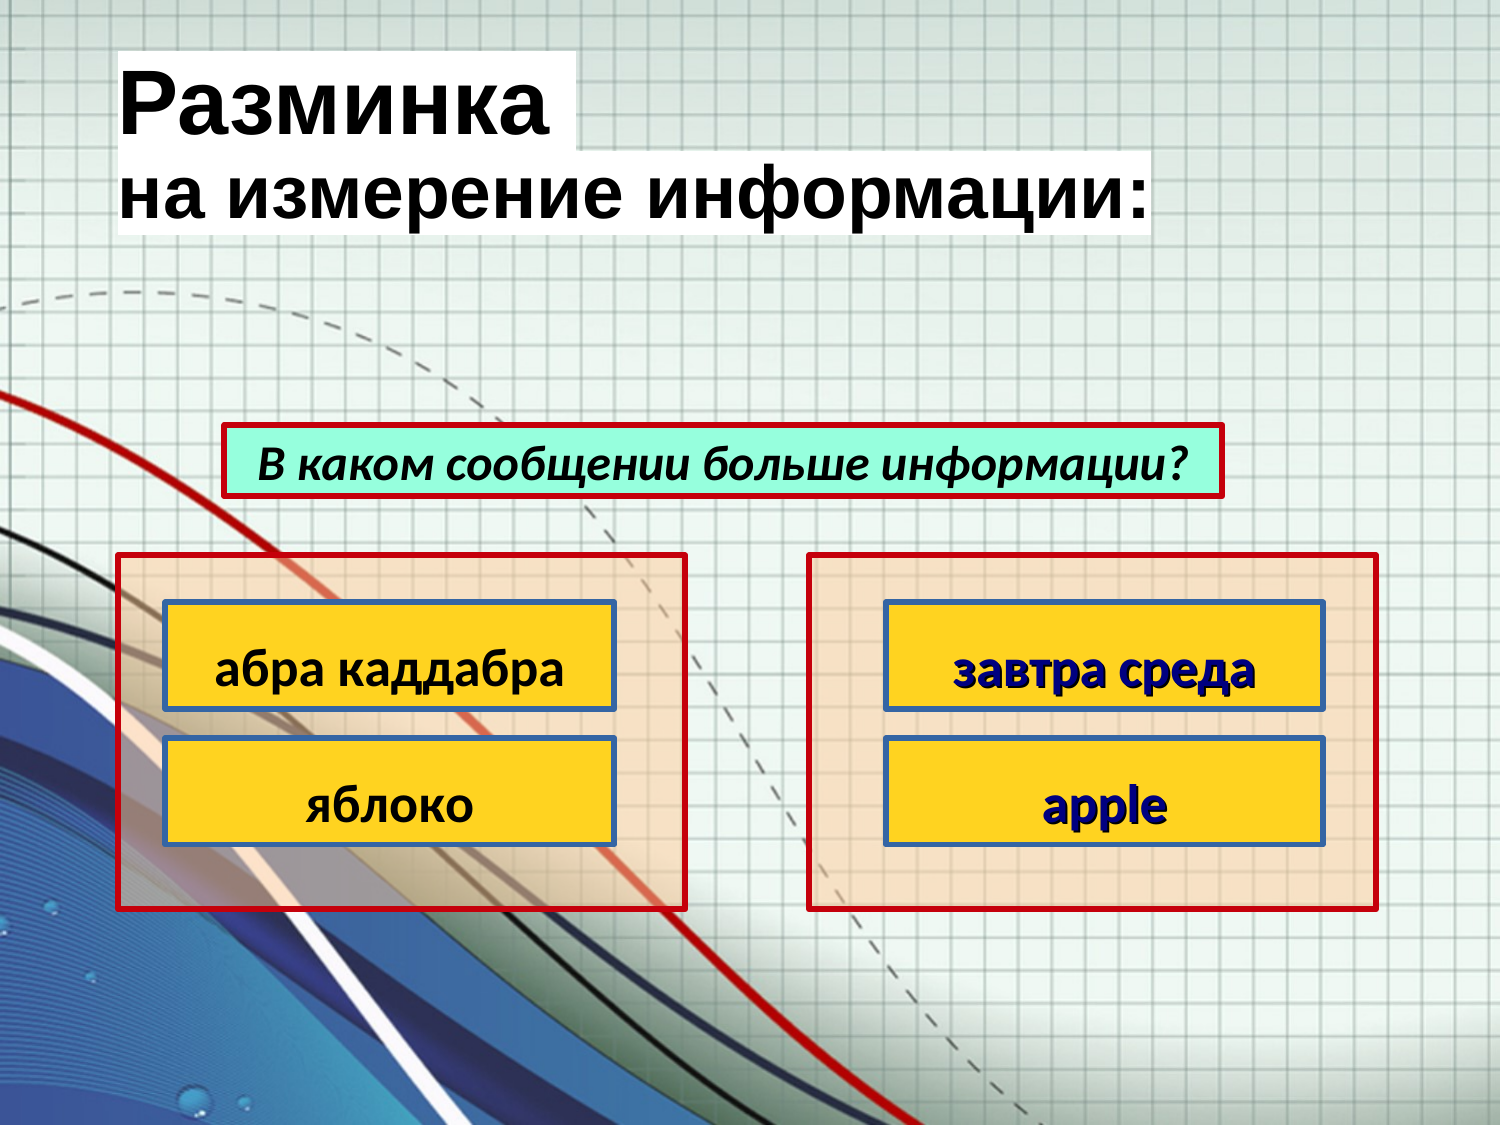

# Разминка на измерение информации:
В каком сообщении больше информации?
абра каддабра
завтра среда
яблоко
apple